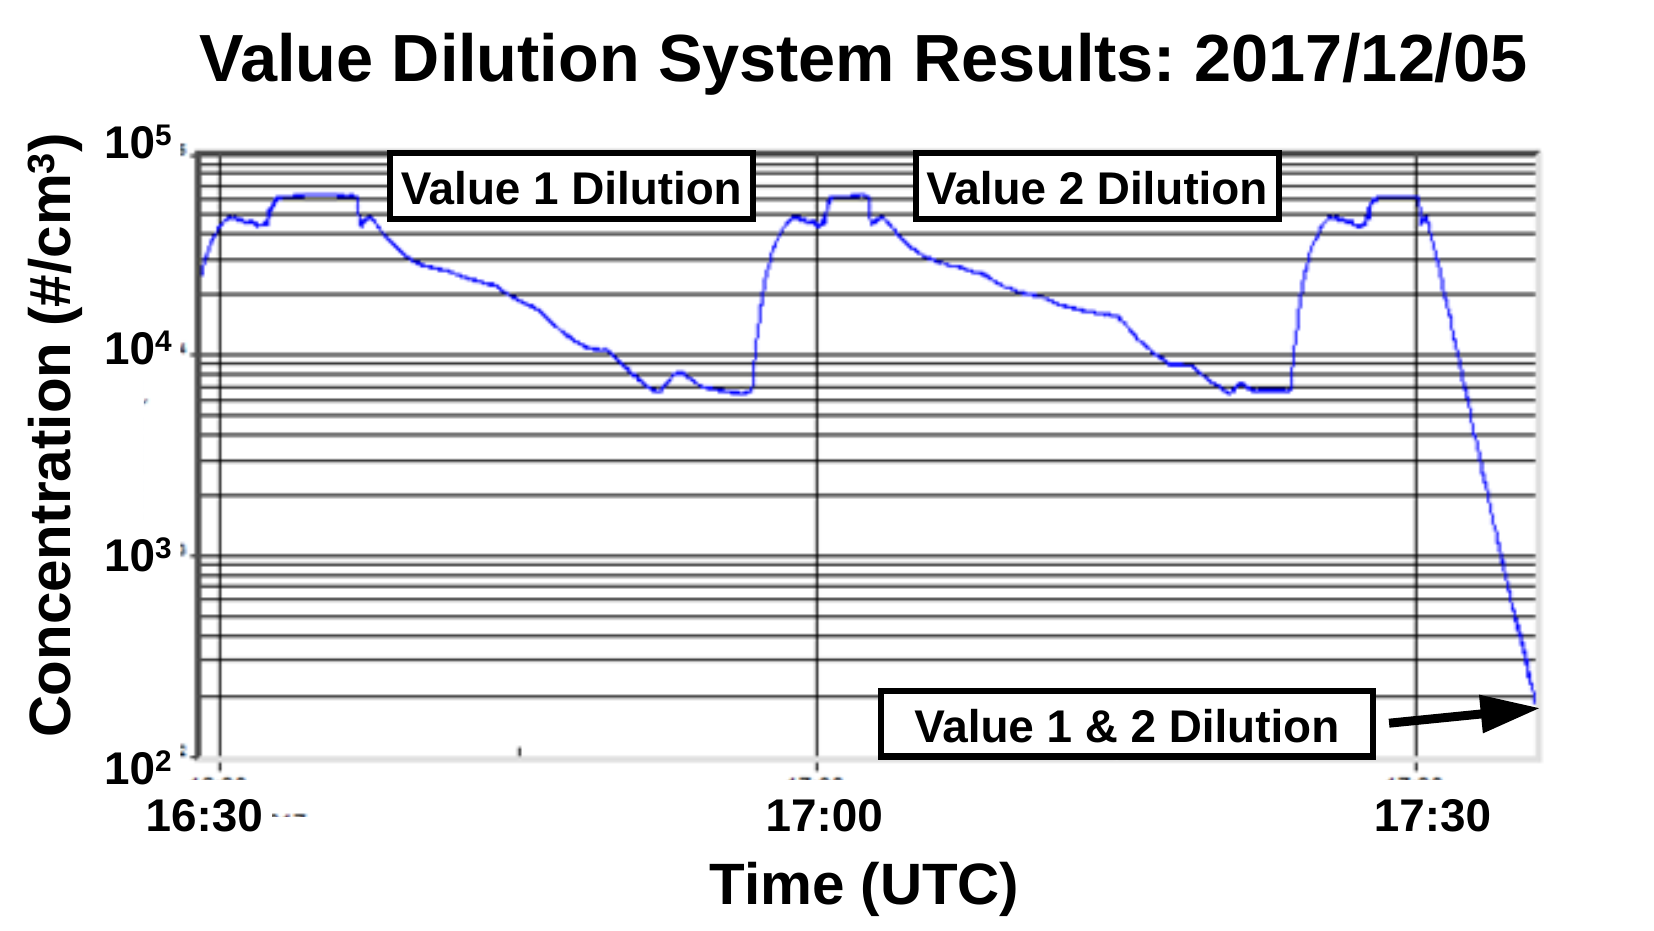

Value Dilution System Results: 2017/12/05
105
Value 1 Dilution
Value 2 Dilution
104
Concentration (#/cm3)
103
Value 1 & 2 Dilution
102
16:30
17:00
17:30
Time (UTC)